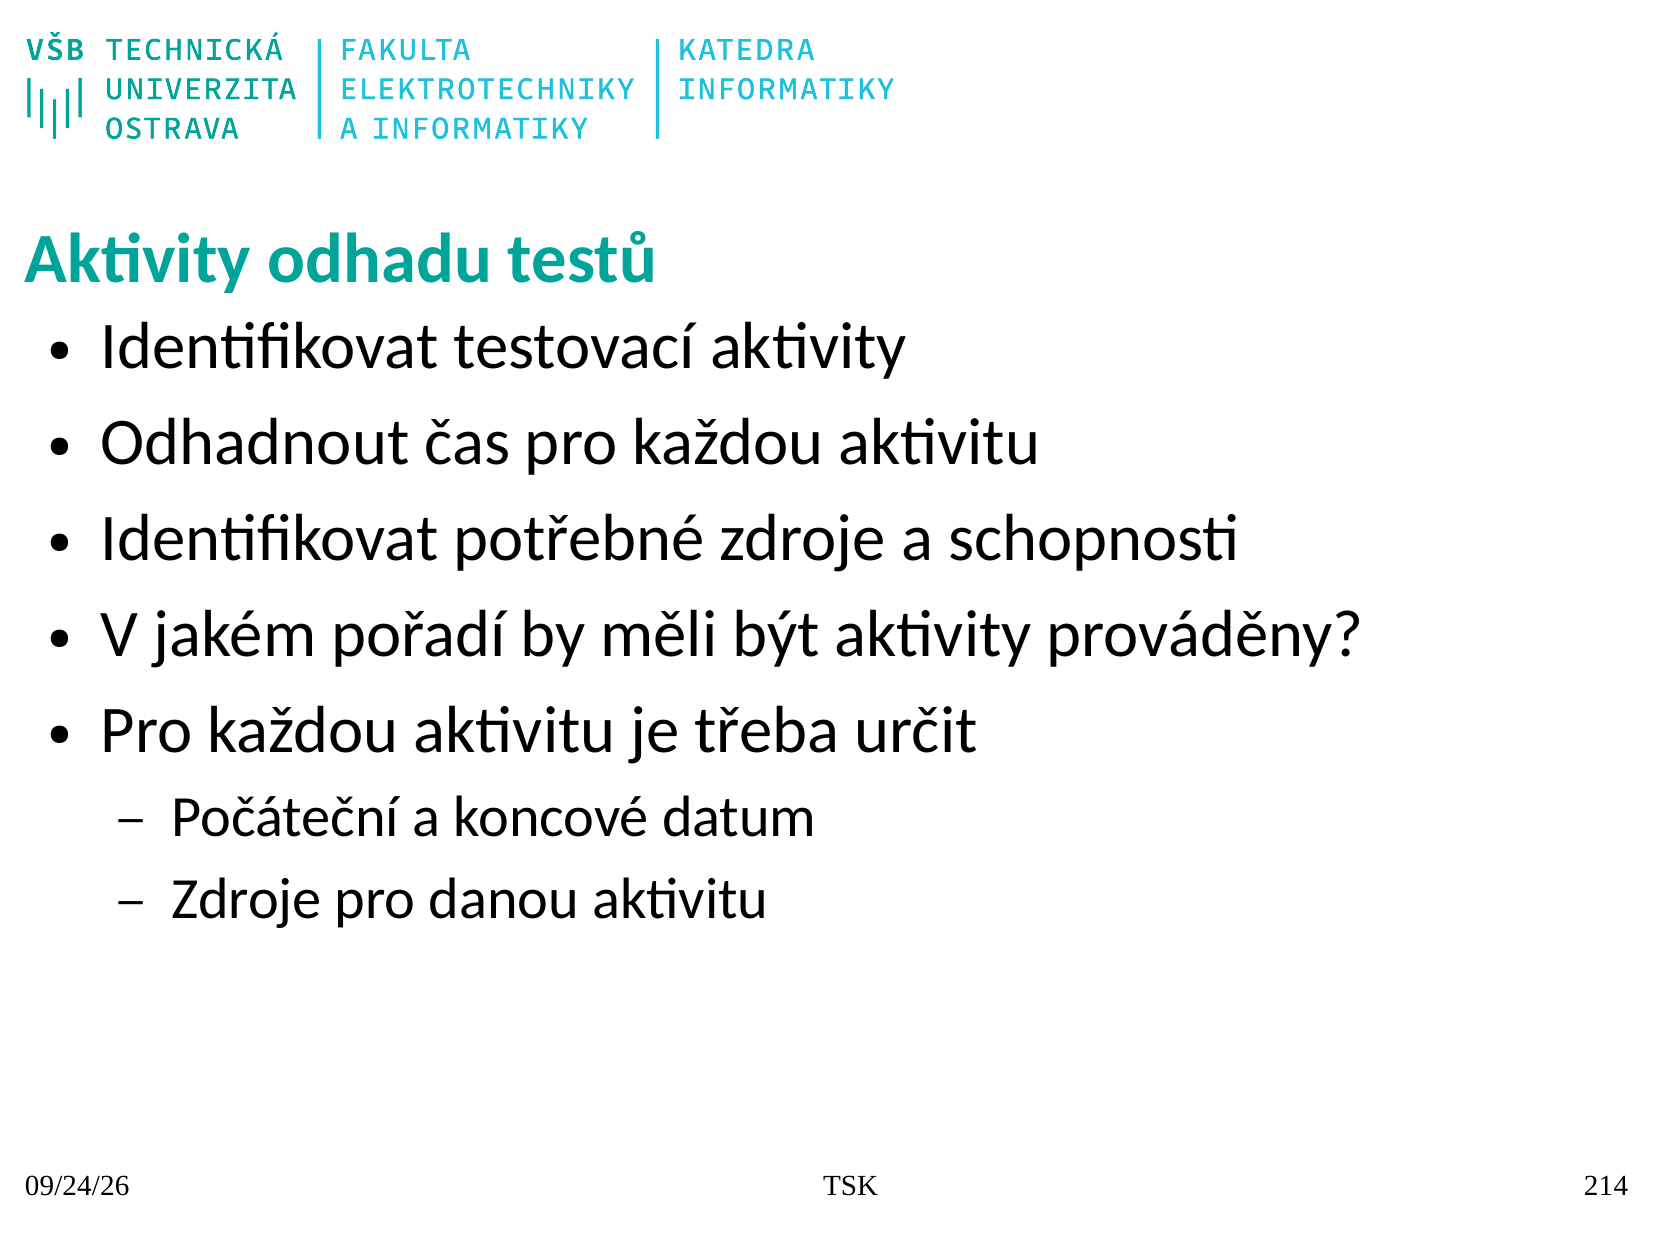

# Aktivity odhadu testů
Identifikovat testovací aktivity
Odhadnout čas pro každou aktivitu
Identifikovat potřebné zdroje a schopnosti
V jakém pořadí by měli být aktivity prováděny?
Pro každou aktivitu je třeba určit
Počáteční a koncové datum
Zdroje pro danou aktivitu
TSK
214